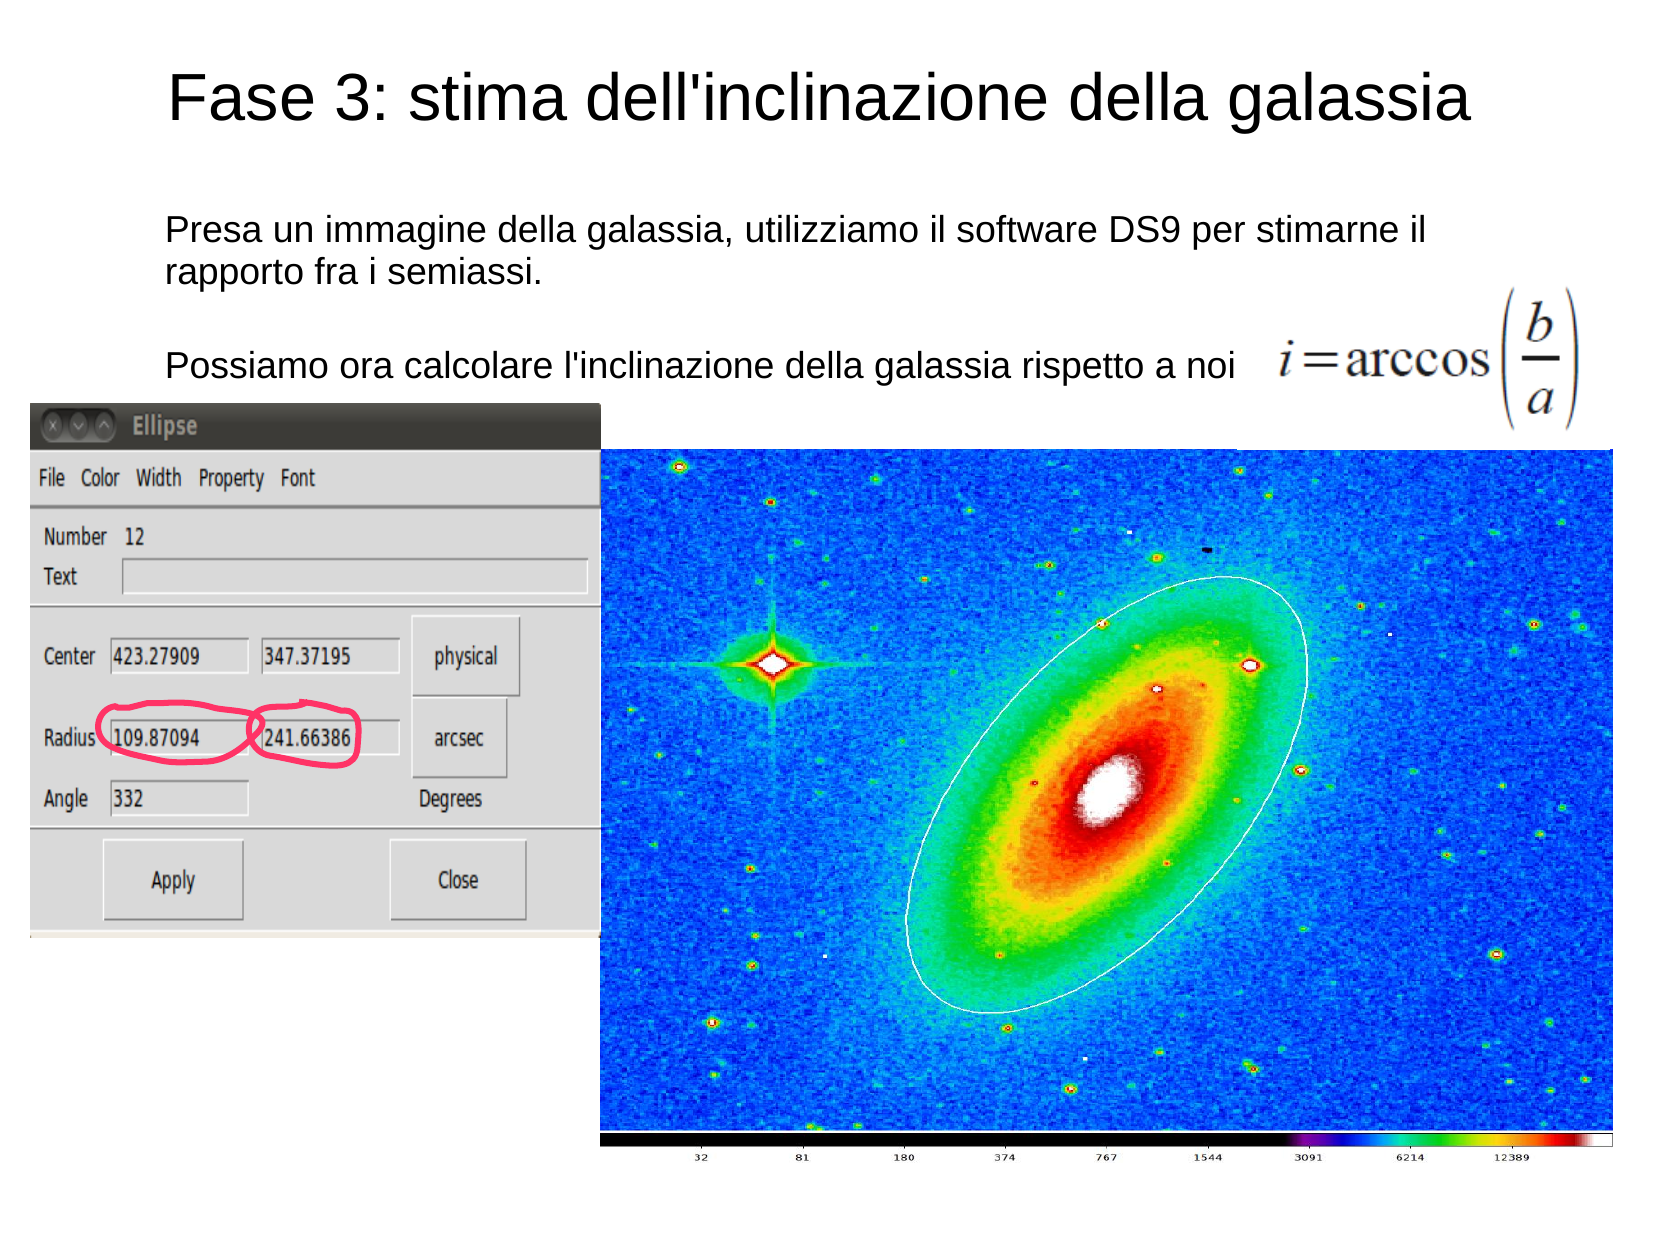

Fase 3: stima dell'inclinazione della galassia
Presa un immagine della galassia, utilizziamo il software DS9 per stimarne il rapporto fra i semiassi.
Possiamo ora calcolare l'inclinazione della galassia rispetto a noi: